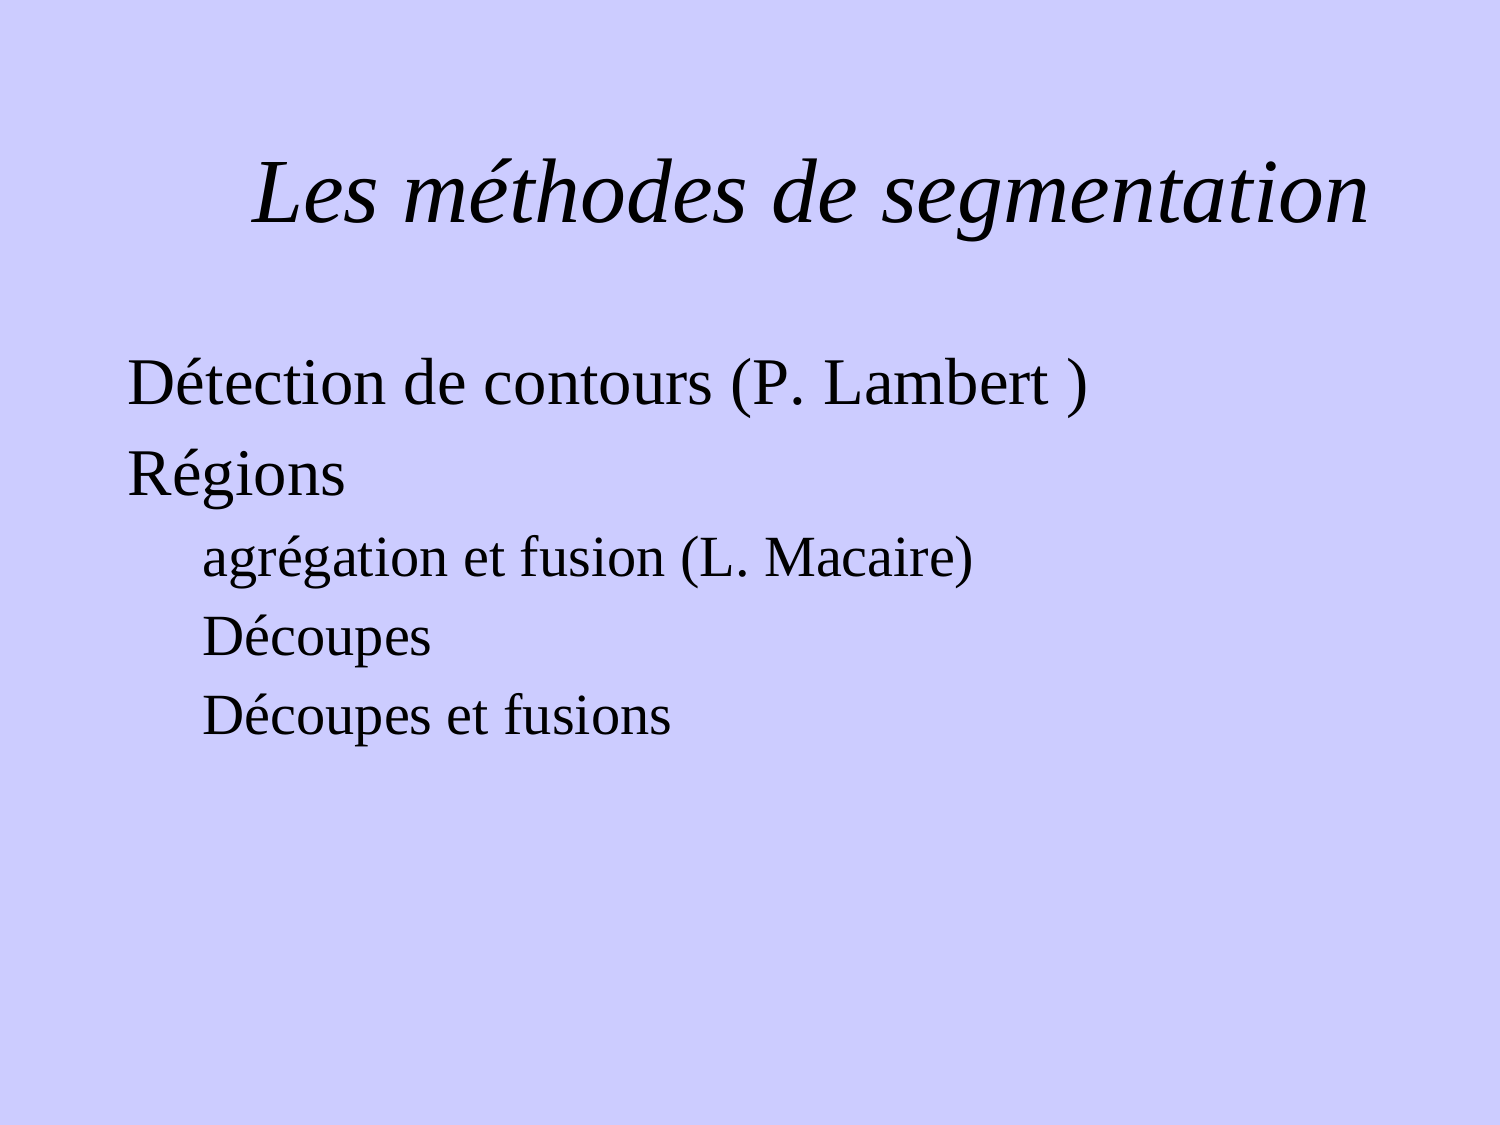

# Les méthodes de segmentation
Détection de contours (P. Lambert )
Régions
agrégation et fusion (L. Macaire)
Découpes
Découpes et fusions